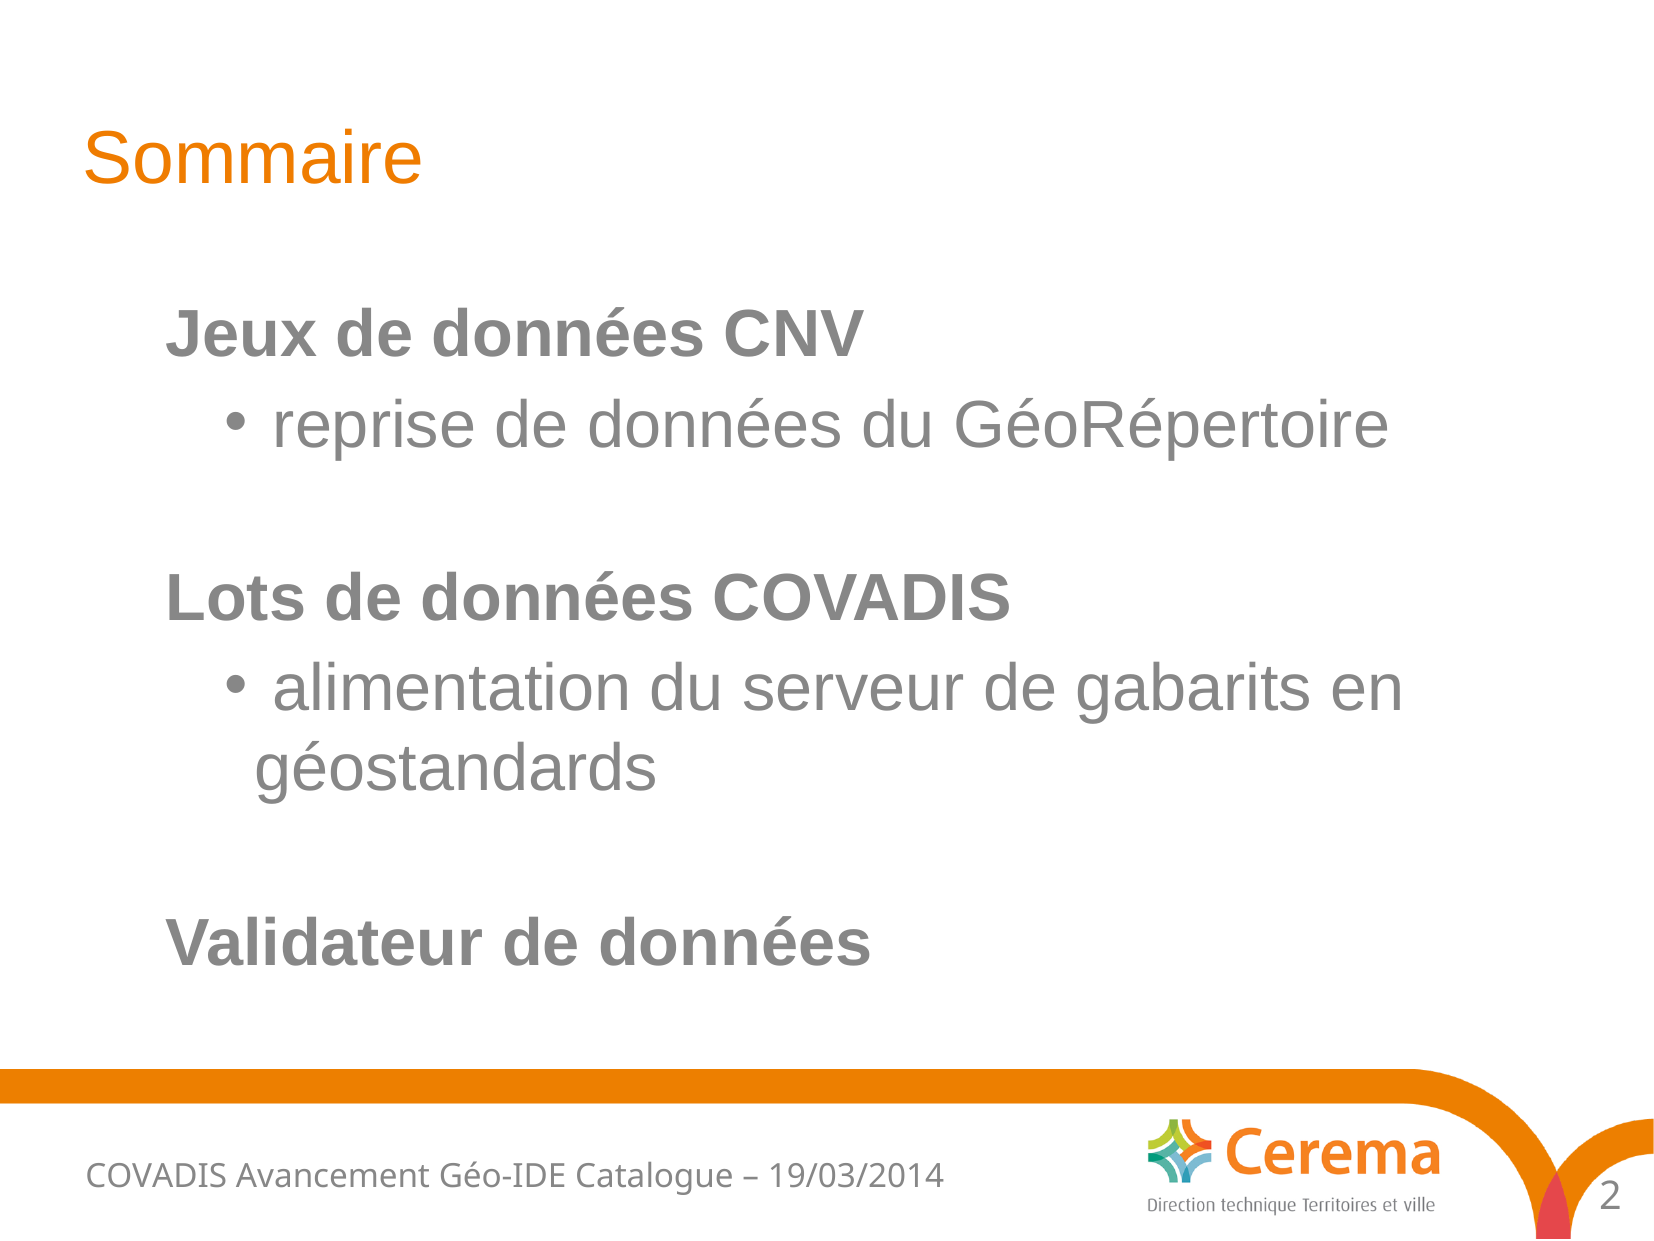

Sommaire
# Jeux de données CNV
 reprise de données du GéoRépertoire
Lots de données COVADIS
 alimentation du serveur de gabarits en géostandards
Validateur de données